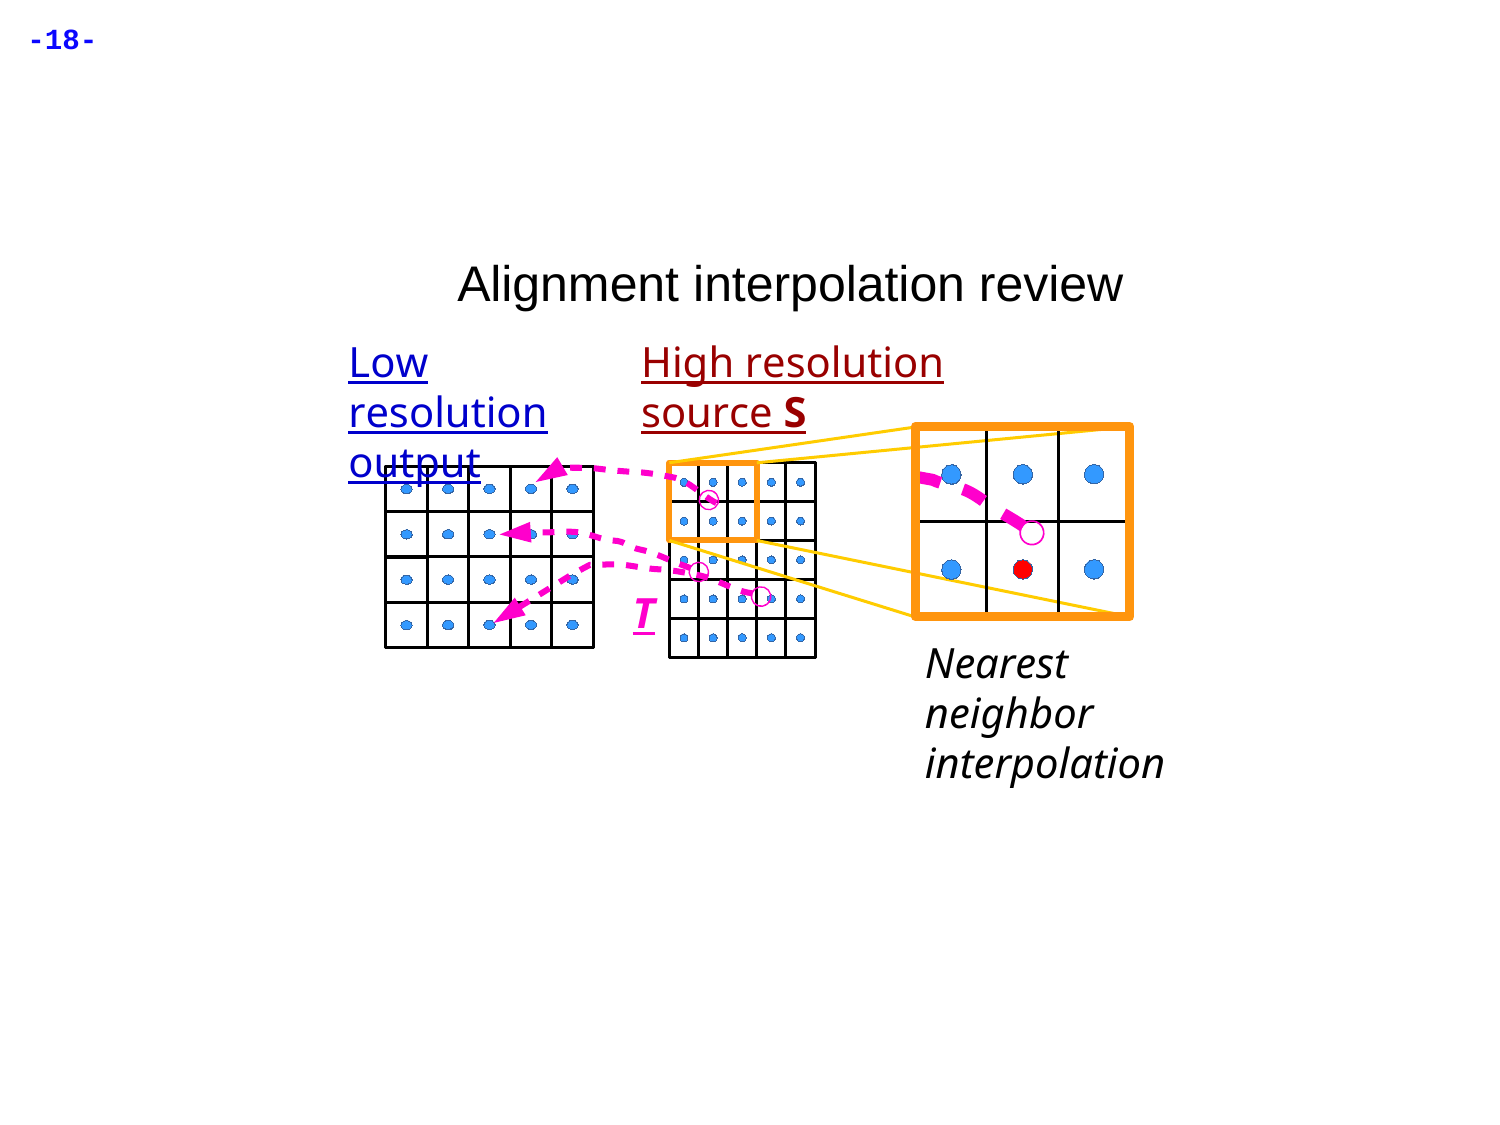

Alignment interpolation review
Low resolution
output
High resolution source S
T
Nearest neighbor
interpolation